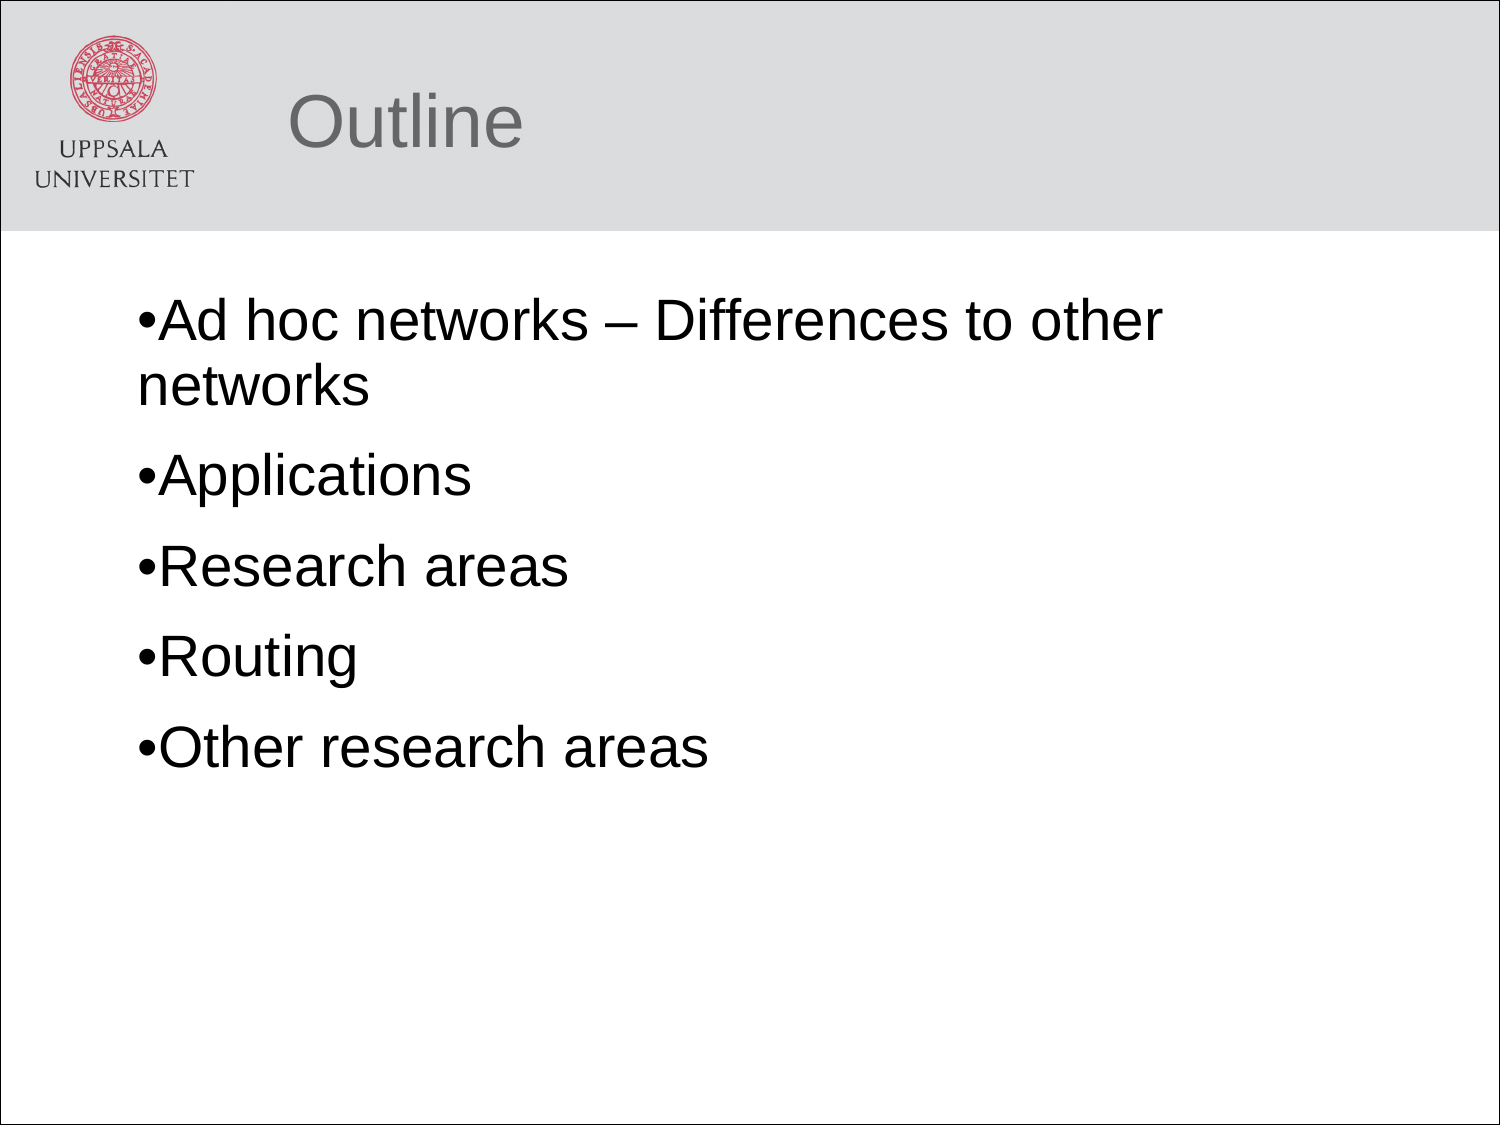

# Outline
Ad hoc networks – Differences to other networks
Applications
Research areas
Routing
Other research areas